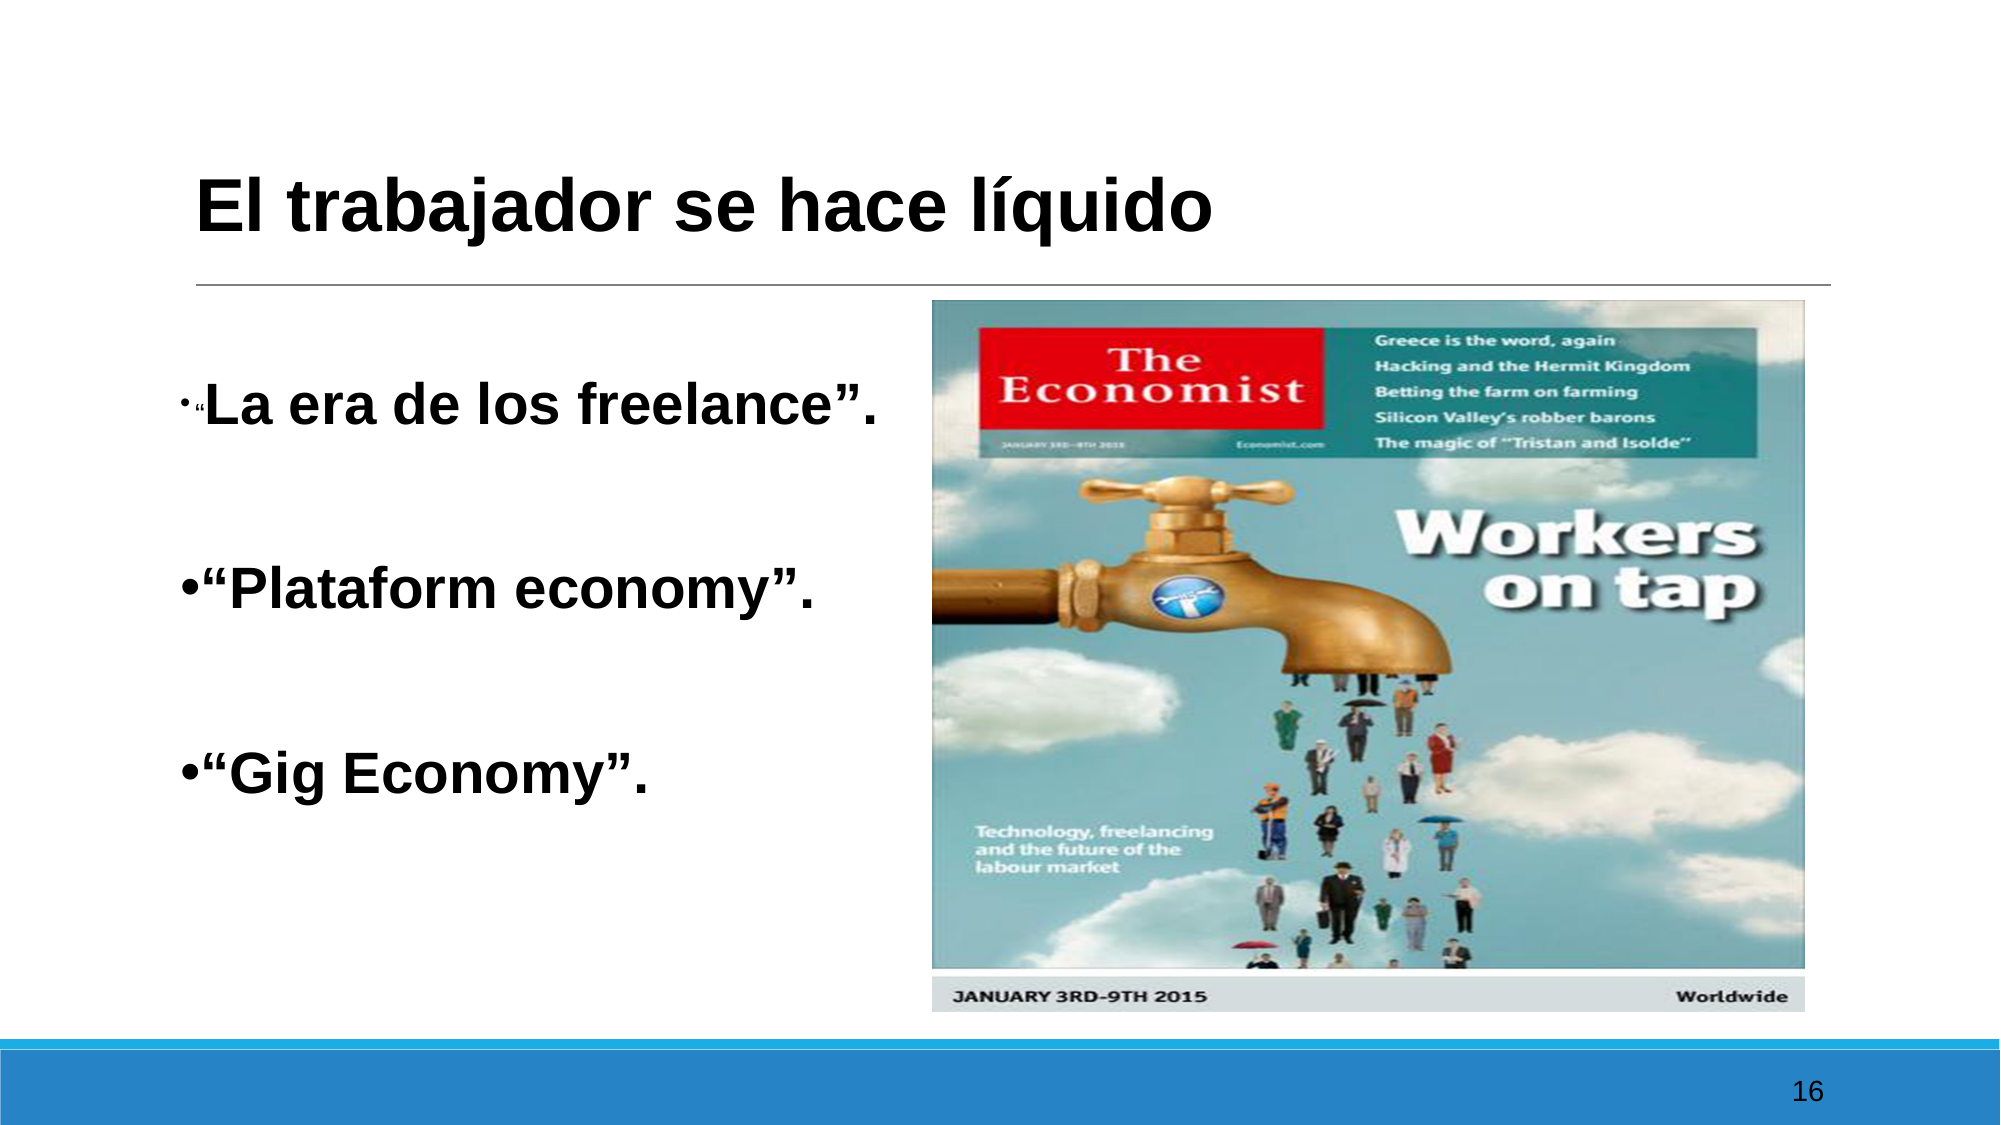

# El trabajador se hace líquido
“La era de los freelance”.
“Plataform economy”.
“Gig Economy”.